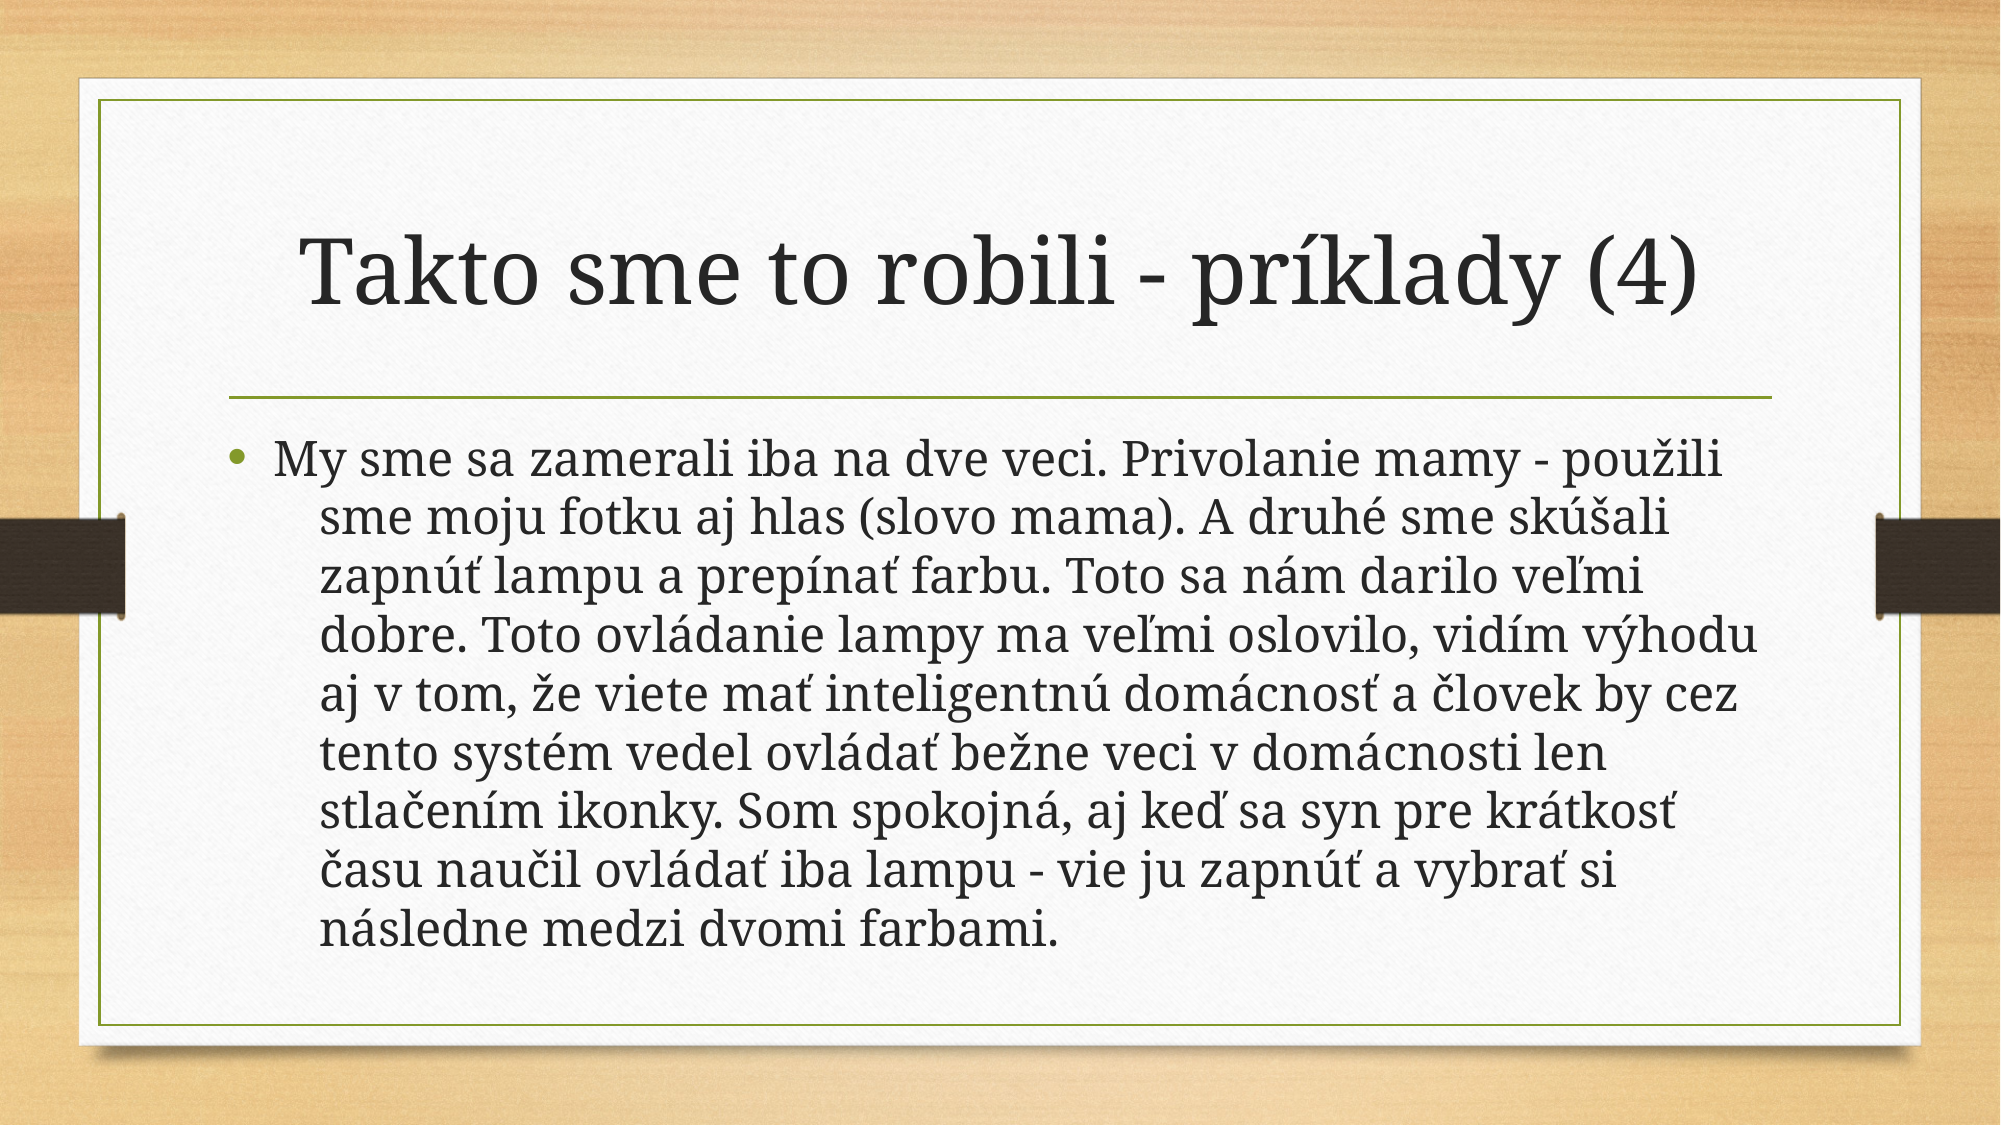

# Takto sme to robili - príklady (4)
My sme sa zamerali iba na dve veci. Privolanie mamy - použili sme moju fotku aj hlas (slovo mama). A druhé sme skúšali zapnúť lampu a prepínať farbu. Toto sa nám darilo veľmi dobre. Toto ovládanie lampy ma veľmi oslovilo, vidím výhodu aj v tom, že viete mať inteligentnú domácnosť a človek by cez tento systém vedel ovládať bežne veci v domácnosti len stlačením ikonky. Som spokojná, aj keď sa syn pre krátkosť času naučil ovládať iba lampu - vie ju zapnúť a vybrať si následne medzi dvomi farbami.